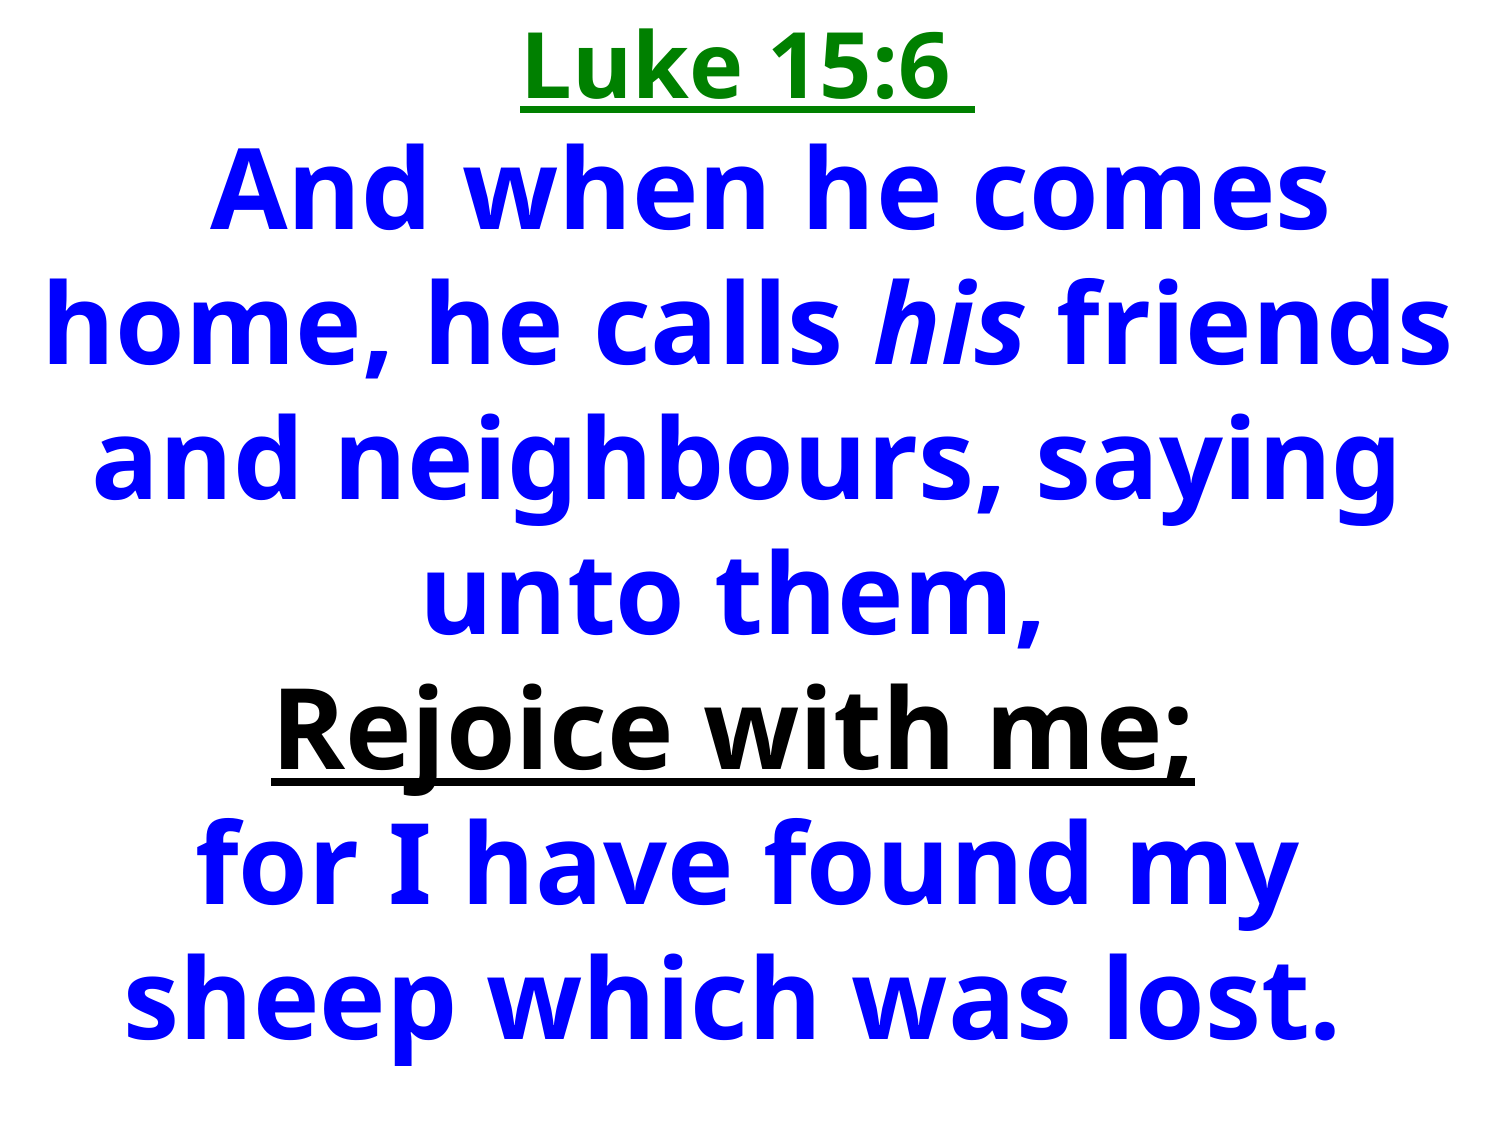

Luke 15:6
 And when he comes home, he calls his friends and neighbours, saying unto them,
Rejoice with me;
for I have found my sheep which was lost.